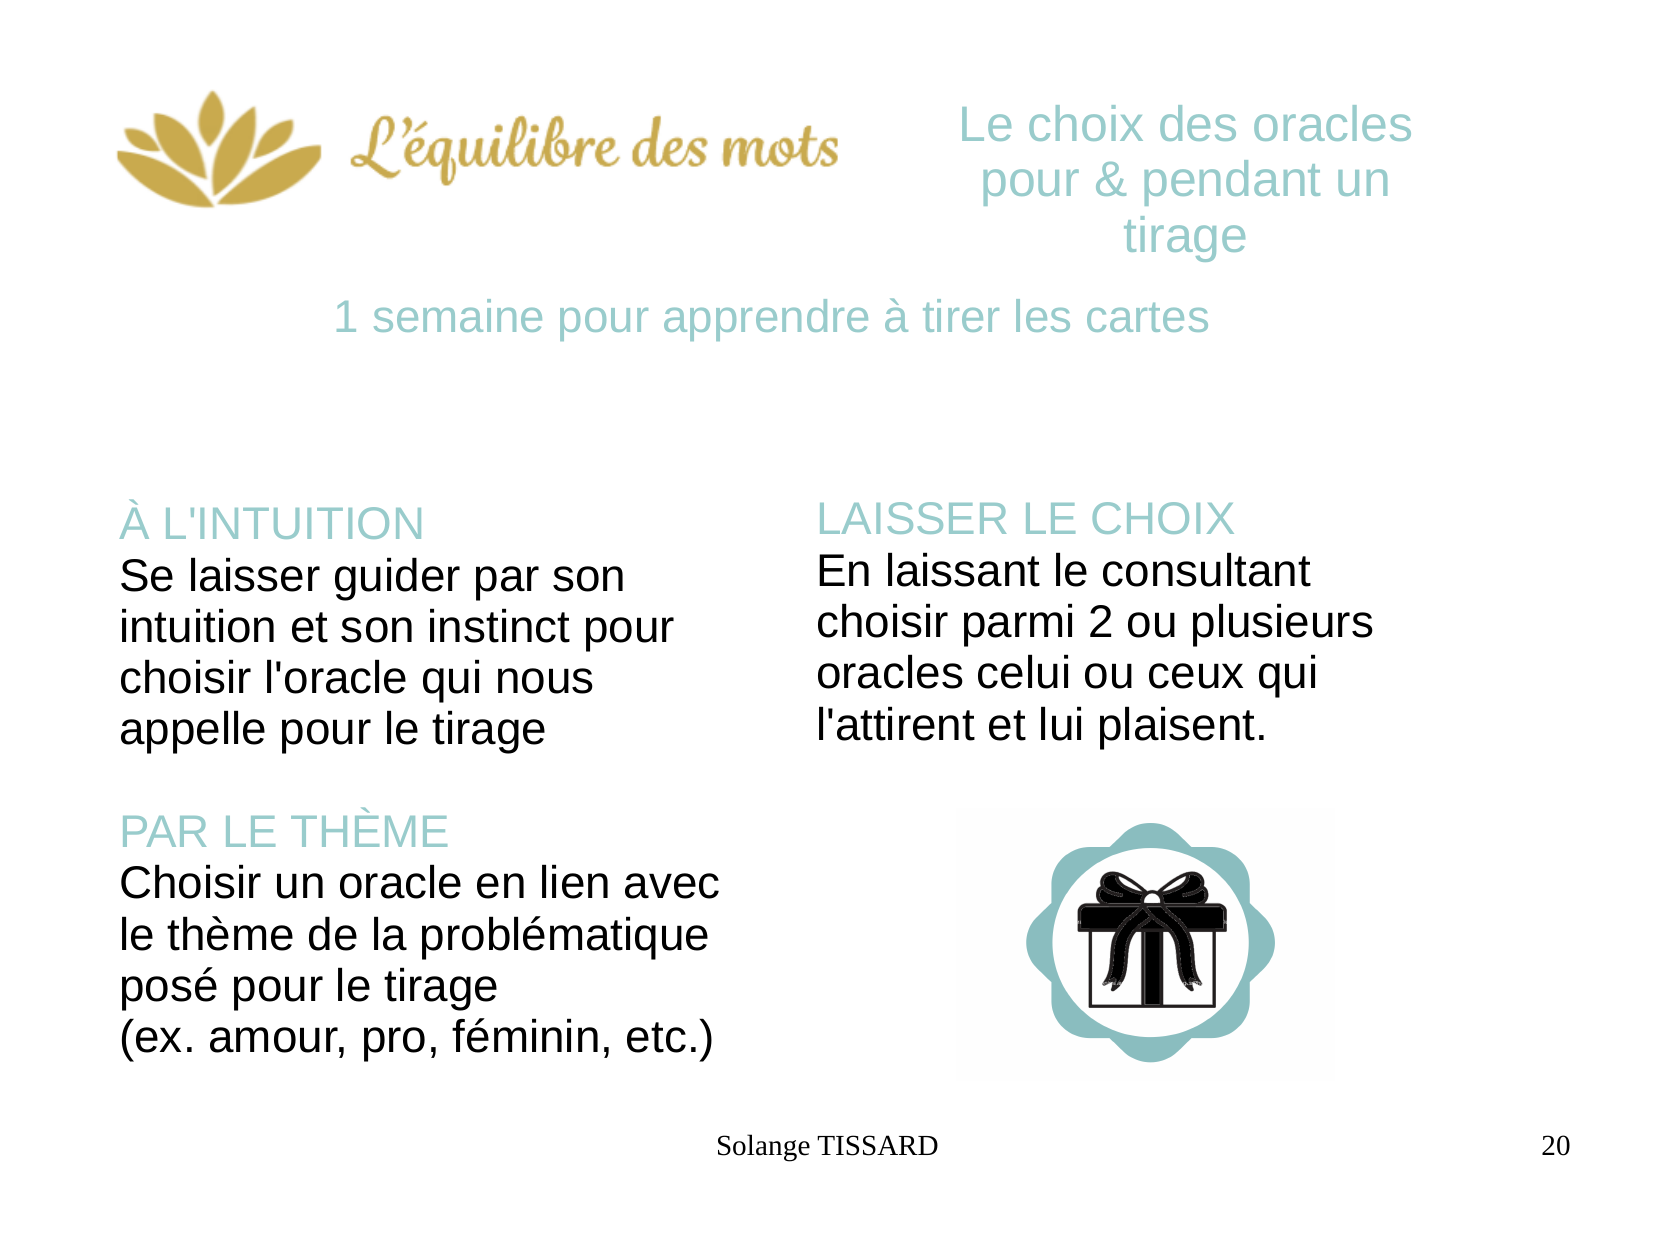

# Le choix des oracles pour & pendant un tirage
1 semaine pour apprendre à tirer les cartes
LAISSER LE CHOIX
En laissant le consultant
choisir parmi 2 ou plusieurs
oracles celui ou ceux qui
l'attirent et lui plaisent.
À L'INTUITION
Se laisser guider par son
intuition et son instinct pour
choisir l'oracle qui nous
appelle pour le tirage
PAR LE THÈME
Choisir un oracle en lien avec
le thème de la problématique
posé pour le tirage
(ex. amour, pro, féminin, etc.)
Solange TISSARD
20